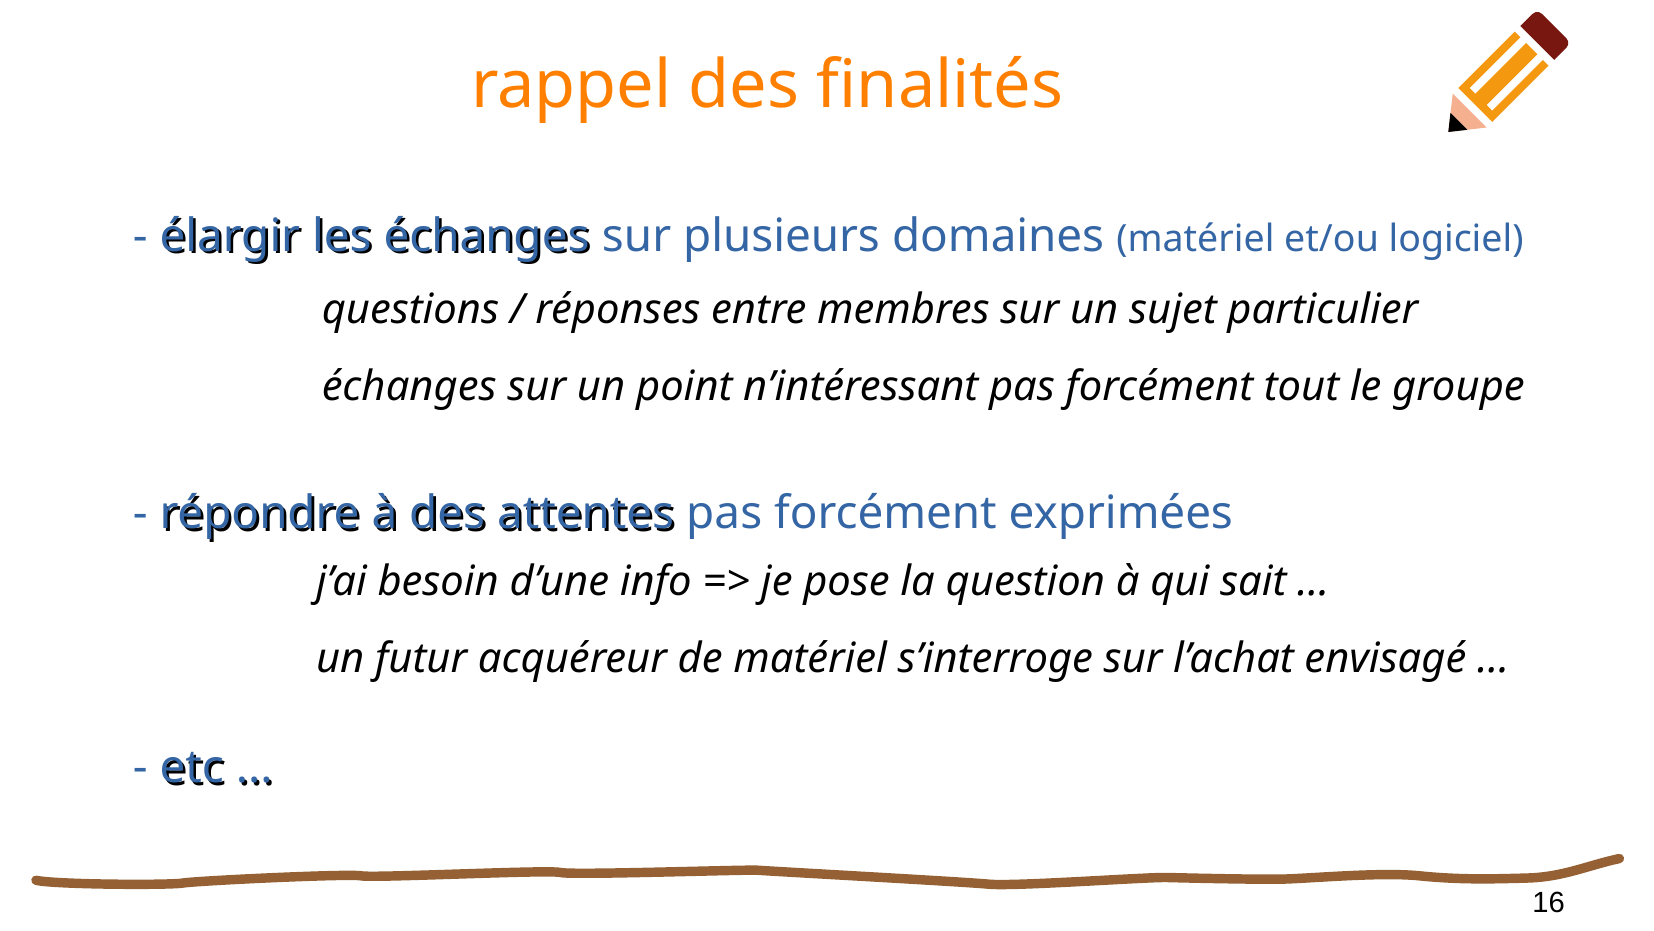

# rappel des finalités
- élargir les échanges sur plusieurs domaines (matériel et/ou logiciel)
questions / réponses entre membres sur un sujet particulier
échanges sur un point n’intéressant pas forcément tout le groupe
- répondre à des attentes pas forcément exprimées
j’ai besoin d’une info => je pose la question à qui sait ...
un futur acquéreur de matériel s’interroge sur l’achat envisagé ...
- etc ...
16